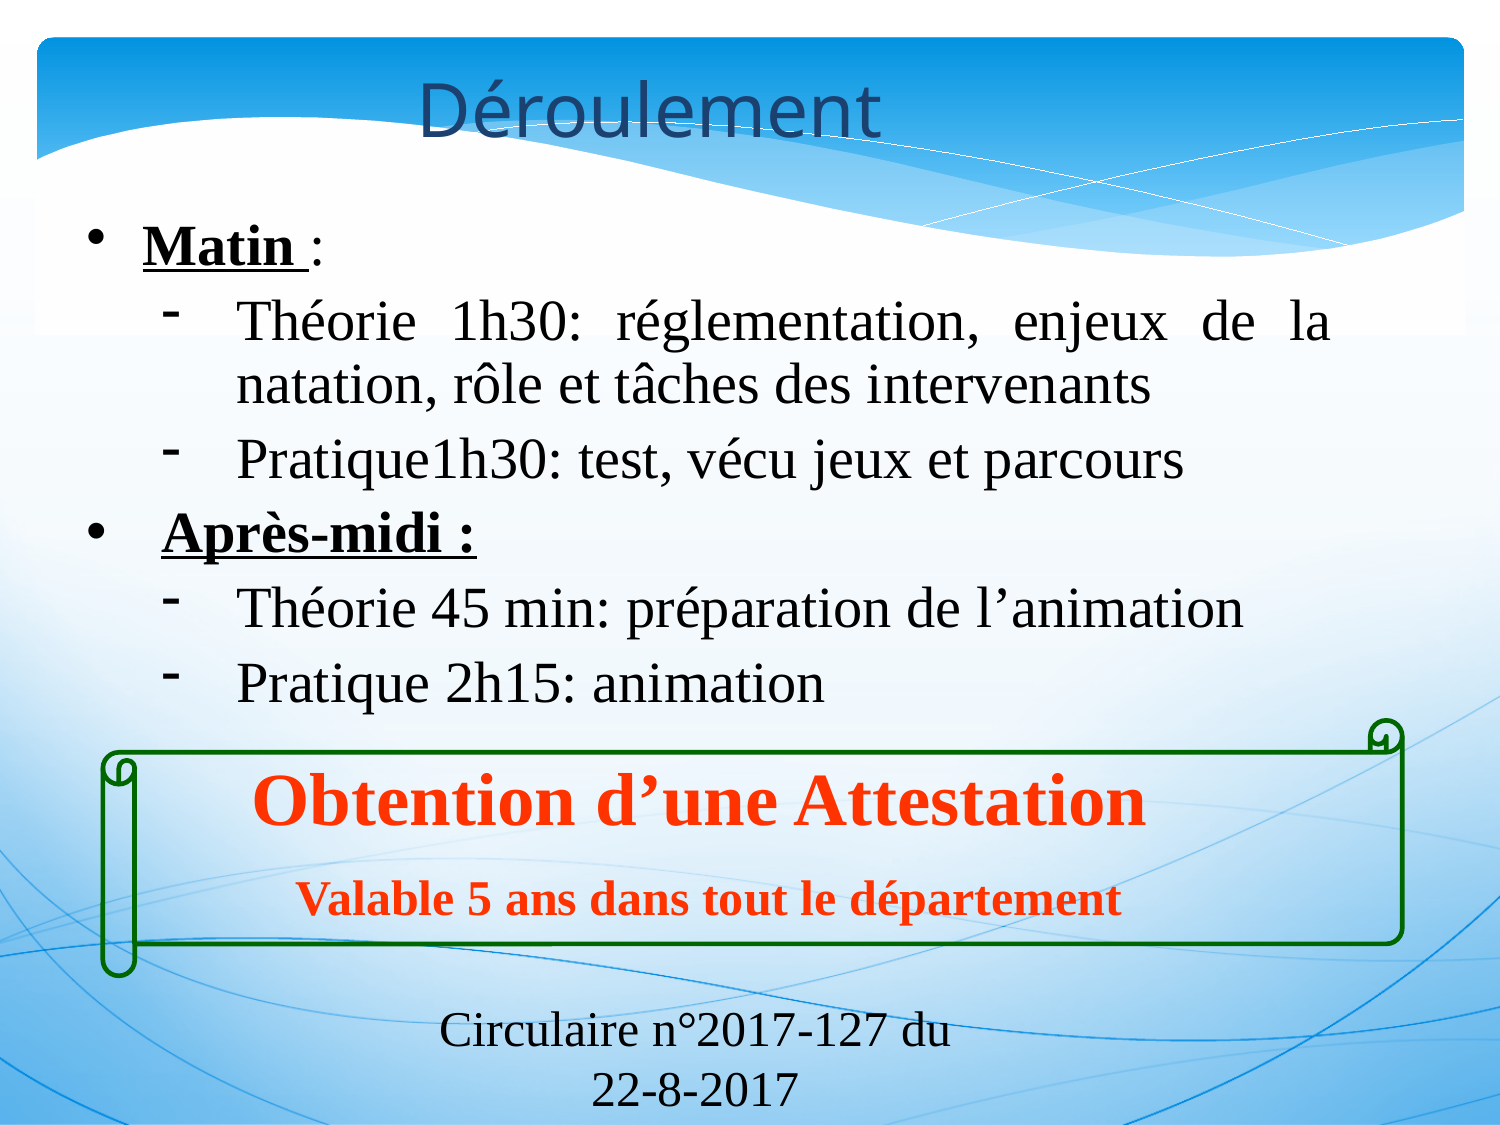

Déroulement
Matin :
Théorie 1h30: réglementation, enjeux de la natation, rôle et tâches des intervenants
Pratique1h30: test, vécu jeux et parcours
Après-midi :
Théorie 45 min: préparation de l’animation
Pratique 2h15: animation
Obtention d’une Attestation
Valable 5 ans dans tout le département
Circulaire n°2017-127 du 22-8-2017